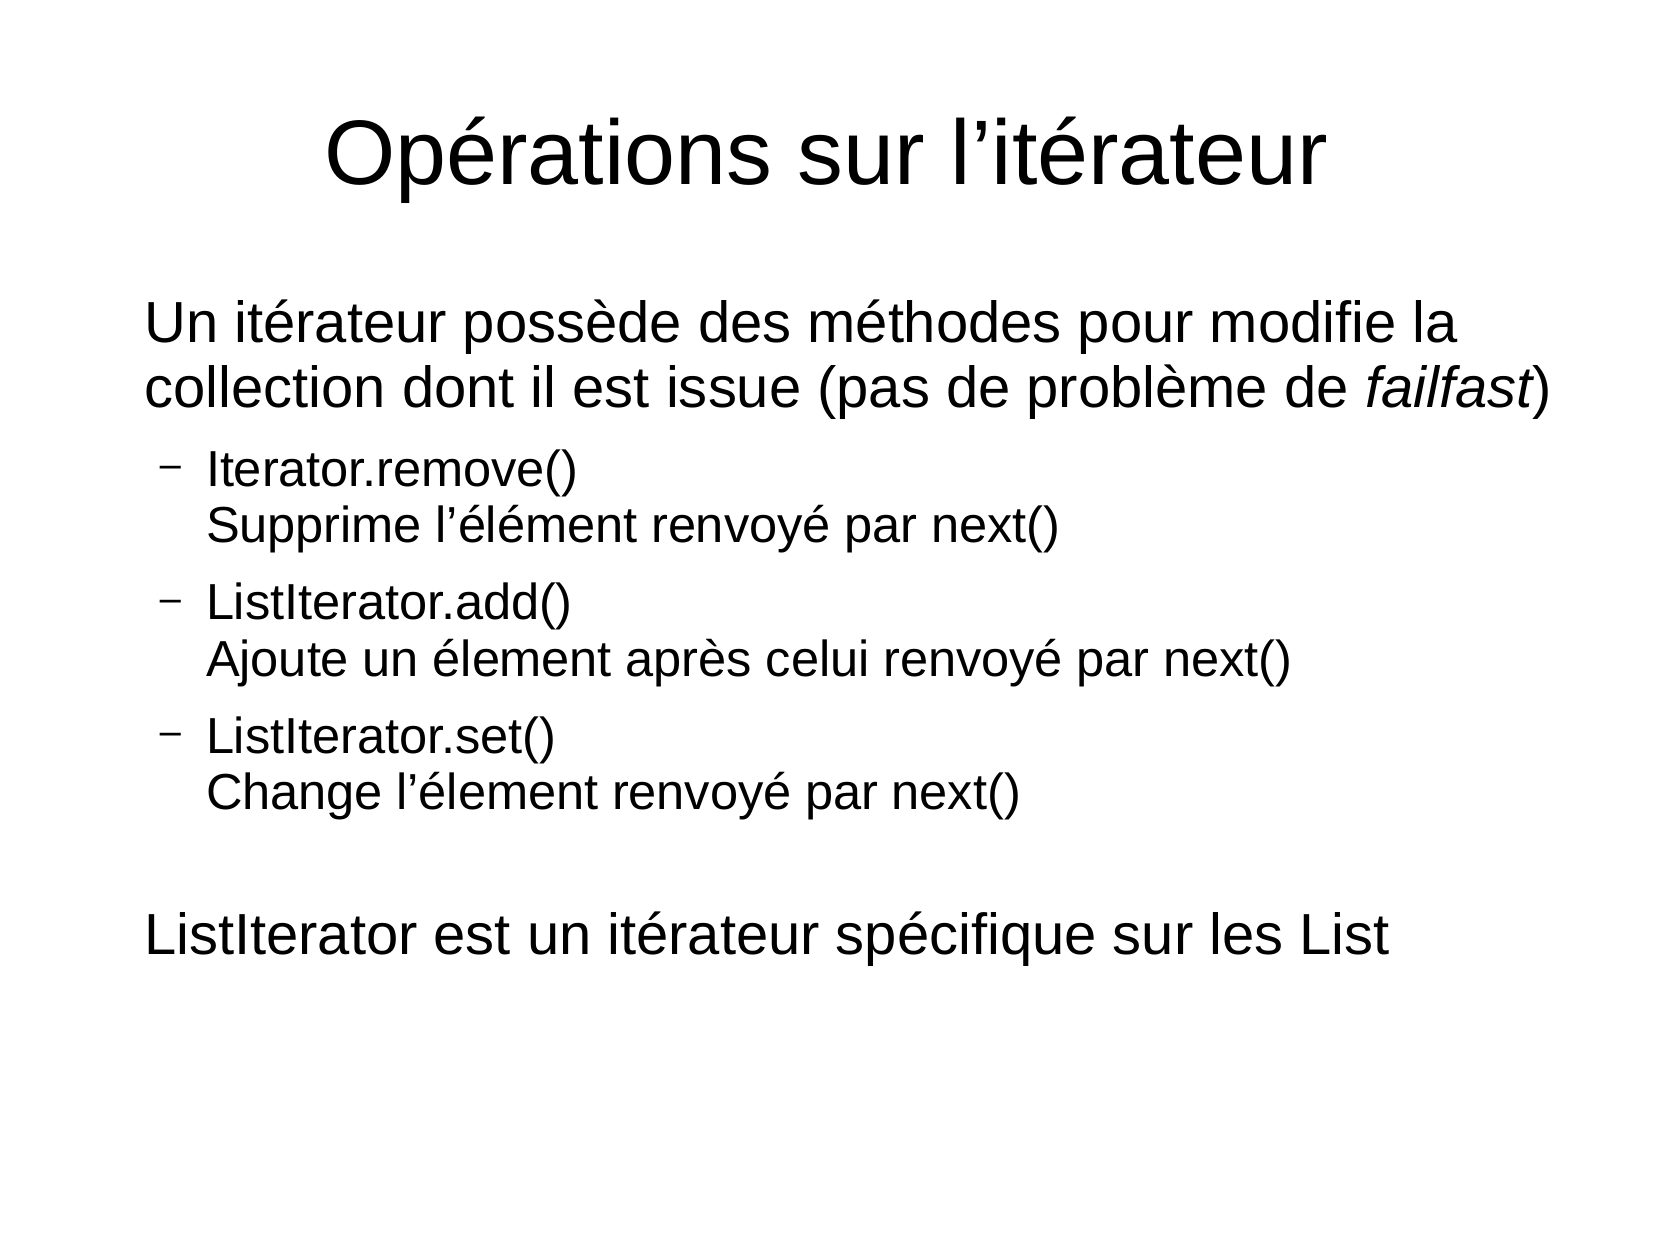

# Opérations sur l’itérateur
Un itérateur possède des méthodes pour modifie la collection dont il est issue (pas de problème de failfast)
Iterator.remove()
Supprime l’élément renvoyé par next()
ListIterator.add()
Ajoute un élement après celui renvoyé par next()
ListIterator.set()
Change l’élement renvoyé par next()
ListIterator est un itérateur spécifique sur les List